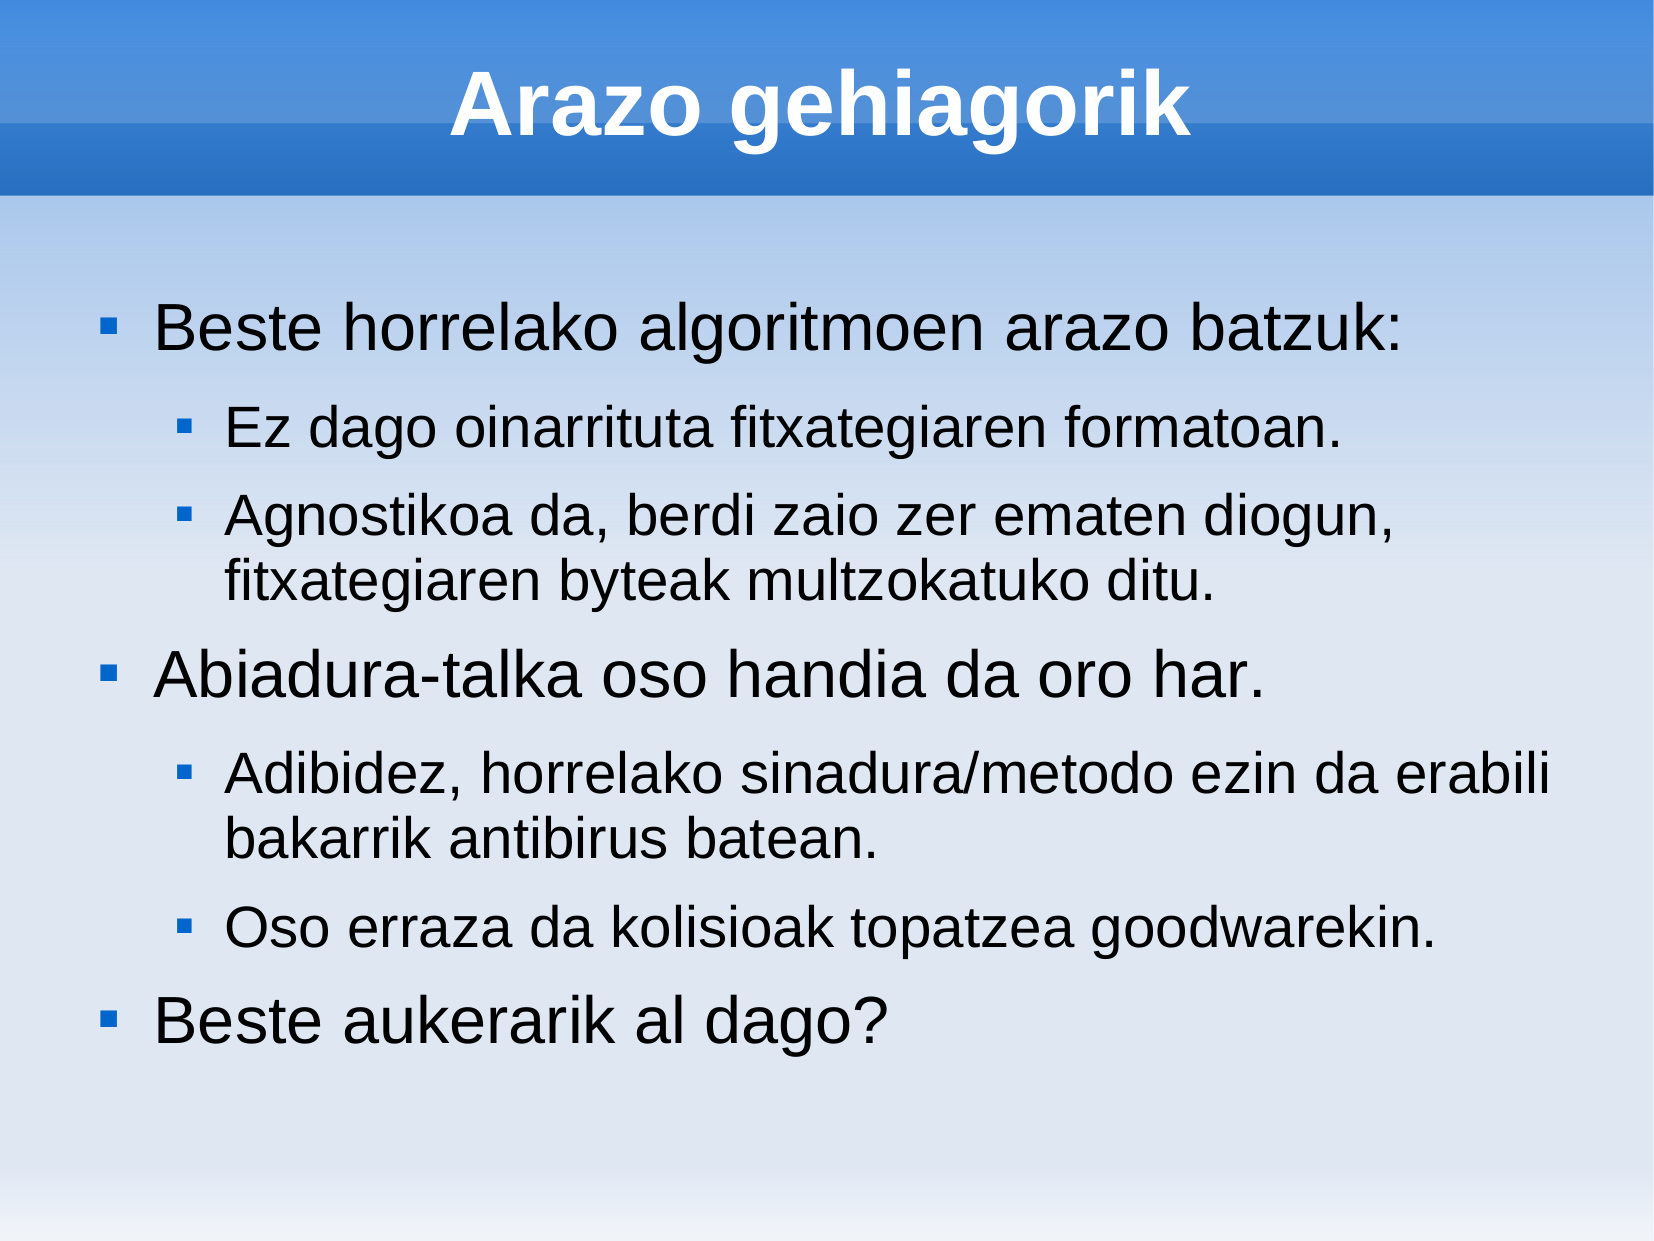

# Arazo gehiagorik
Beste horrelako algoritmoen arazo batzuk:
Ez dago oinarrituta fitxategiaren formatoan.
Agnostikoa da, berdi zaio zer ematen diogun, fitxategiaren byteak multzokatuko ditu.
Abiadura-talka oso handia da oro har.
Adibidez, horrelako sinadura/metodo ezin da erabili bakarrik antibirus batean.
Oso erraza da kolisioak topatzea goodwarekin.
Beste aukerarik al dago?